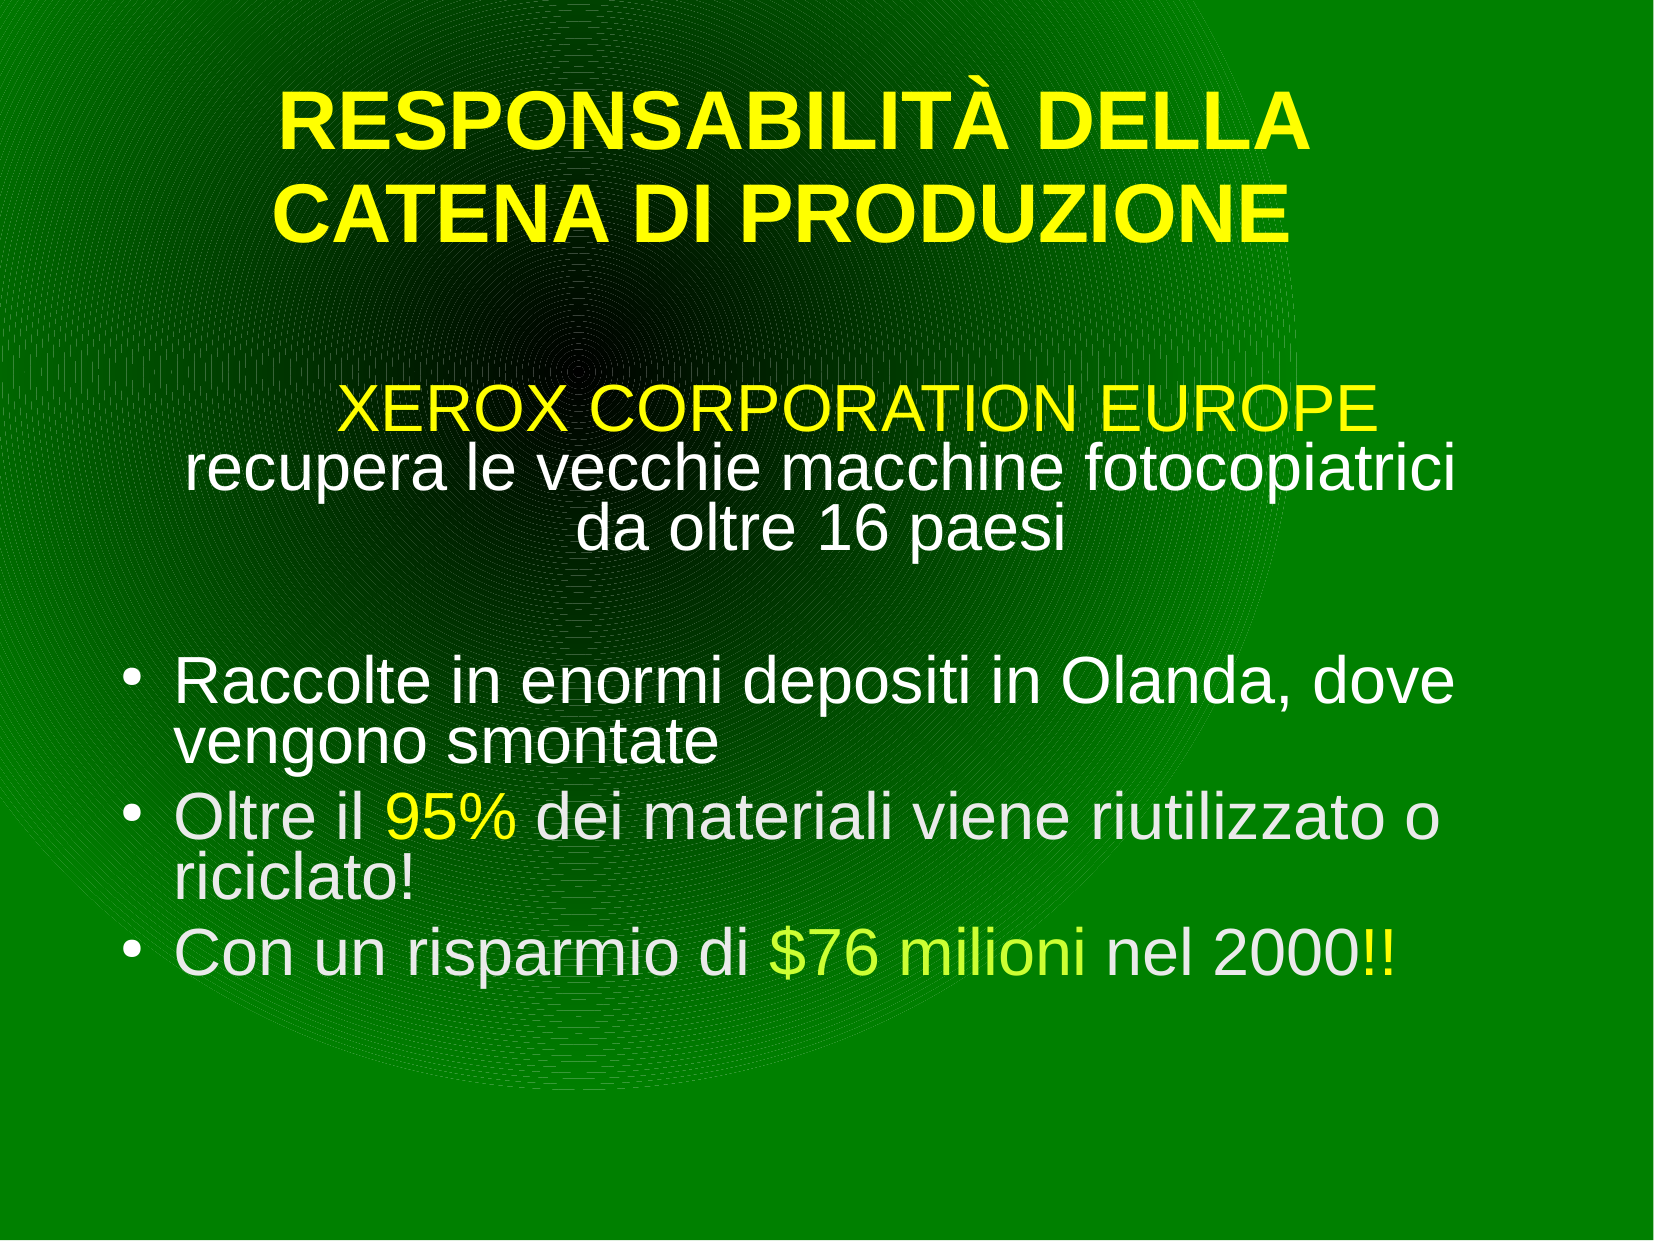

# RESPONSABILITÀ DELLA CATENA DI PRODUZIONE
 	XEROX CORPORATION EUROPE recupera le vecchie macchine fotocopiatrici da oltre 16 paesi
Raccolte in enormi depositi in Olanda, dove vengono smontate
Oltre il 95% dei materiali viene riutilizzato o riciclato!
Con un risparmio di $76 milioni nel 2000!!